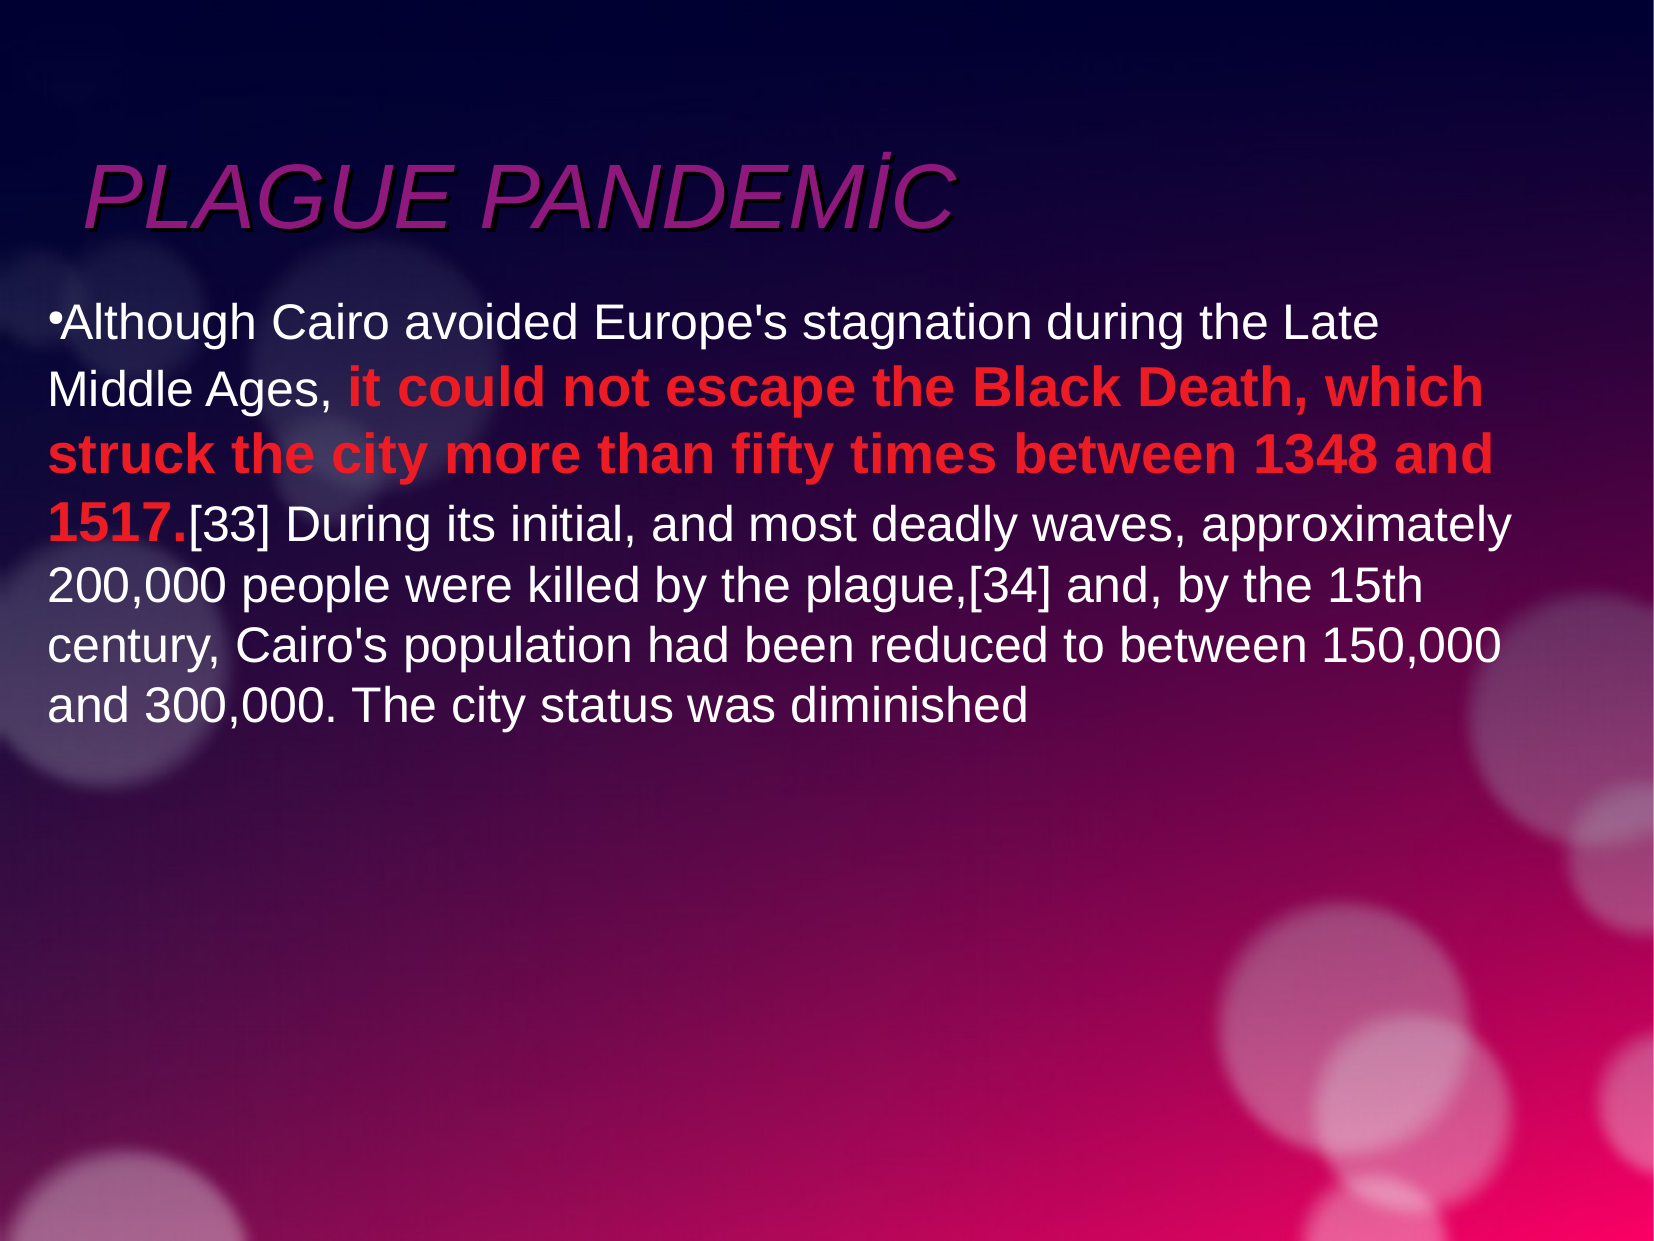

# PLAGUE PANDEMİC
Although Cairo avoided Europe's stagnation during the Late Middle Ages, it could not escape the Black Death, which struck the city more than fifty times between 1348 and 1517.[33] During its initial, and most deadly waves, approximately 200,000 people were killed by the plague,[34] and, by the 15th century, Cairo's population had been reduced to between 150,000 and 300,000. The city status was diminished